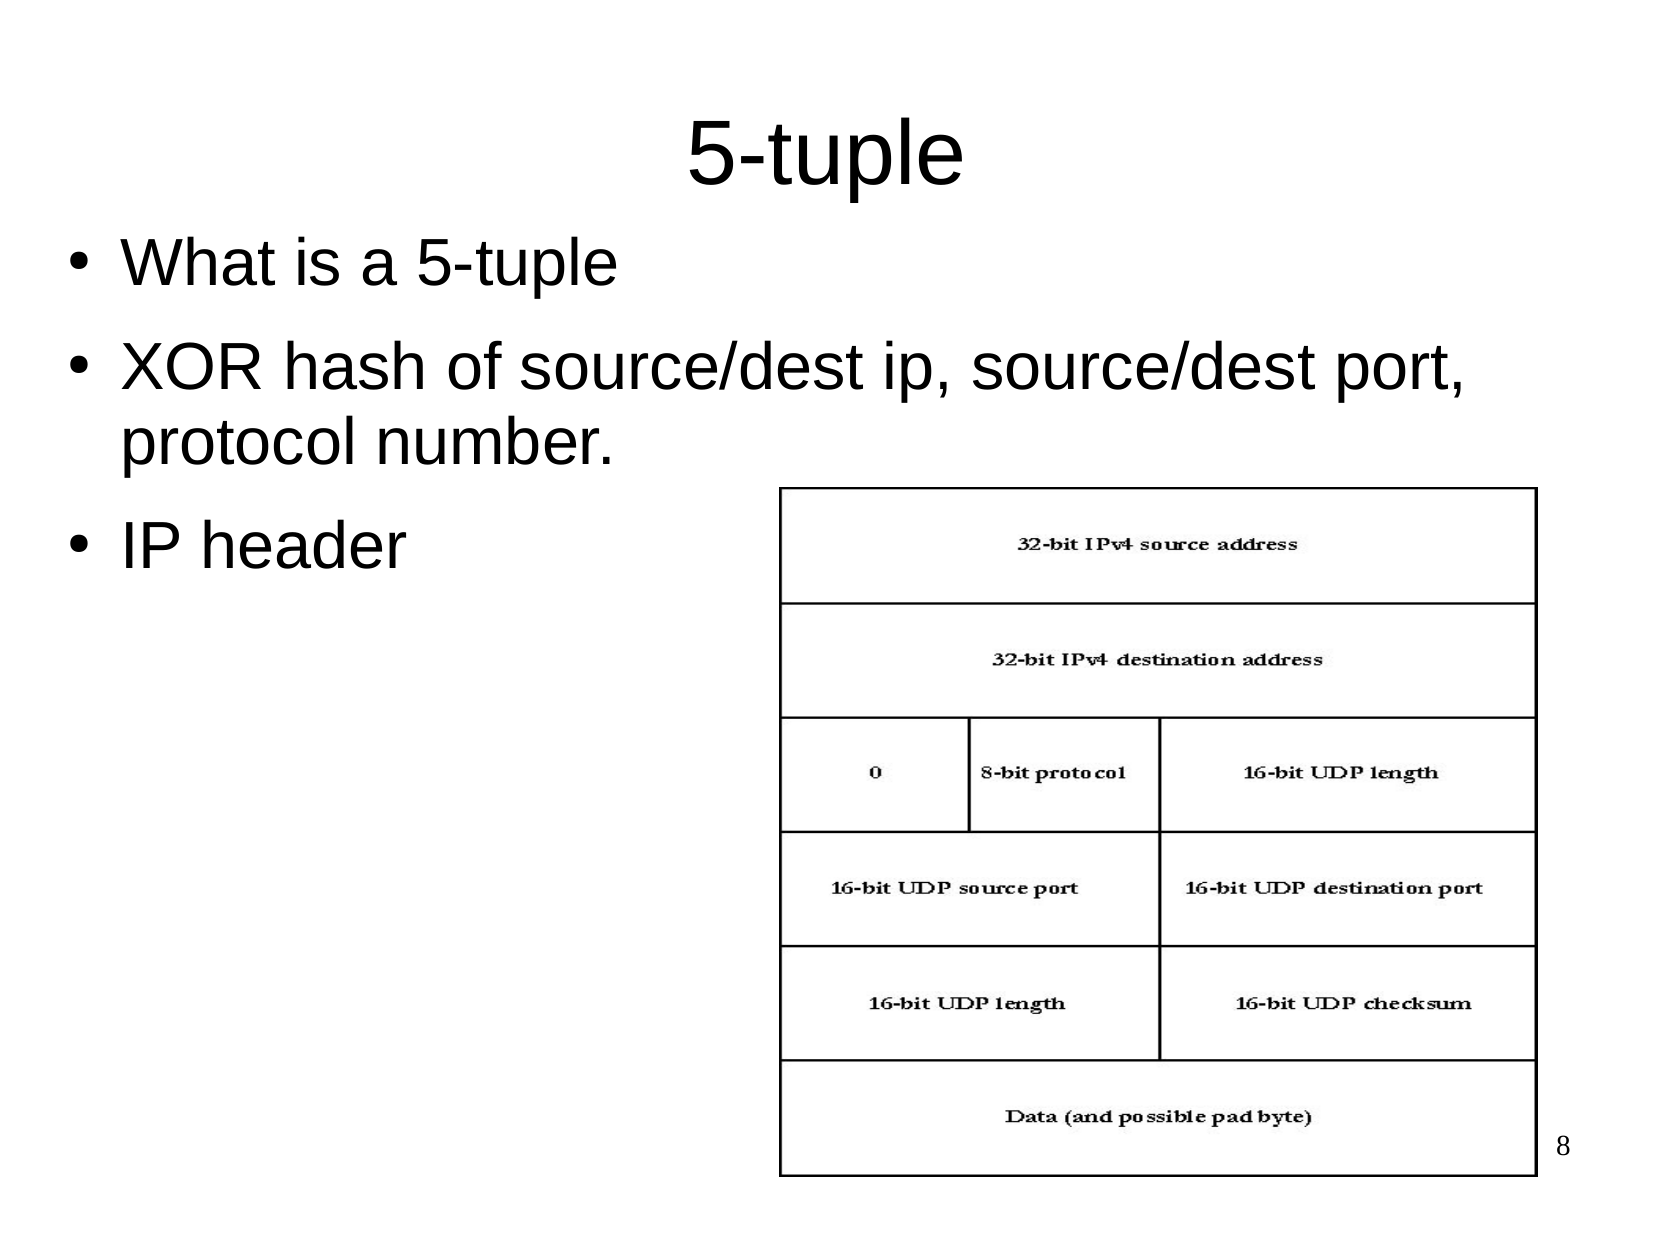

# 5-tuple
What is a 5-tuple
XOR hash of source/dest ip, source/dest port, protocol number.
IP header
8